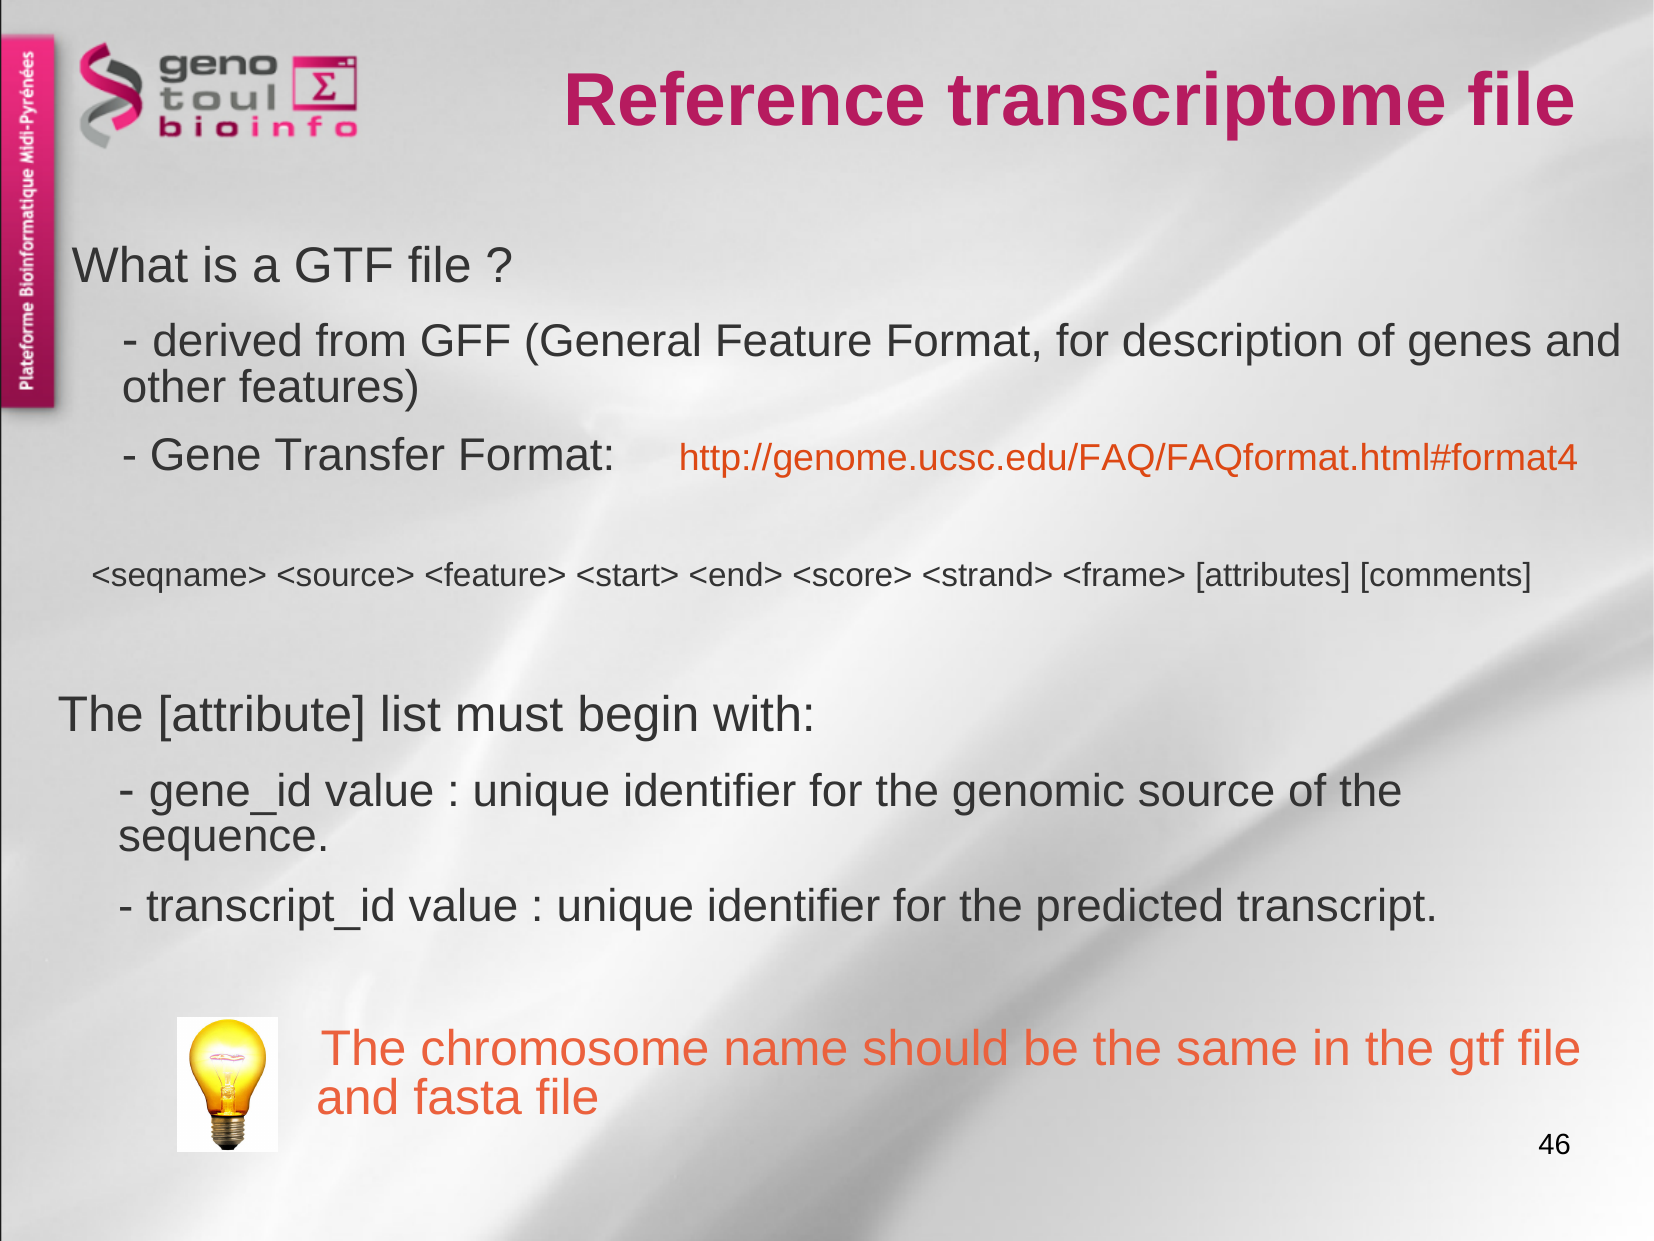

# Reference transcriptome file
 What is a GTF file ?
- derived from GFF (General Feature Format, for description of genes and other features)
- Gene Transfer Format: http://genome.ucsc.edu/FAQ/FAQformat.html#format4
<seqname> <source> <feature> <start> <end> <score> <strand> <frame> [attributes] [comments]
 The [attribute] list must begin with:
- gene_id value : unique identifier for the genomic source of the sequence.
- transcript_id value : unique identifier for the predicted transcript.
The chromosome name should be the same in the gtf file and fasta file